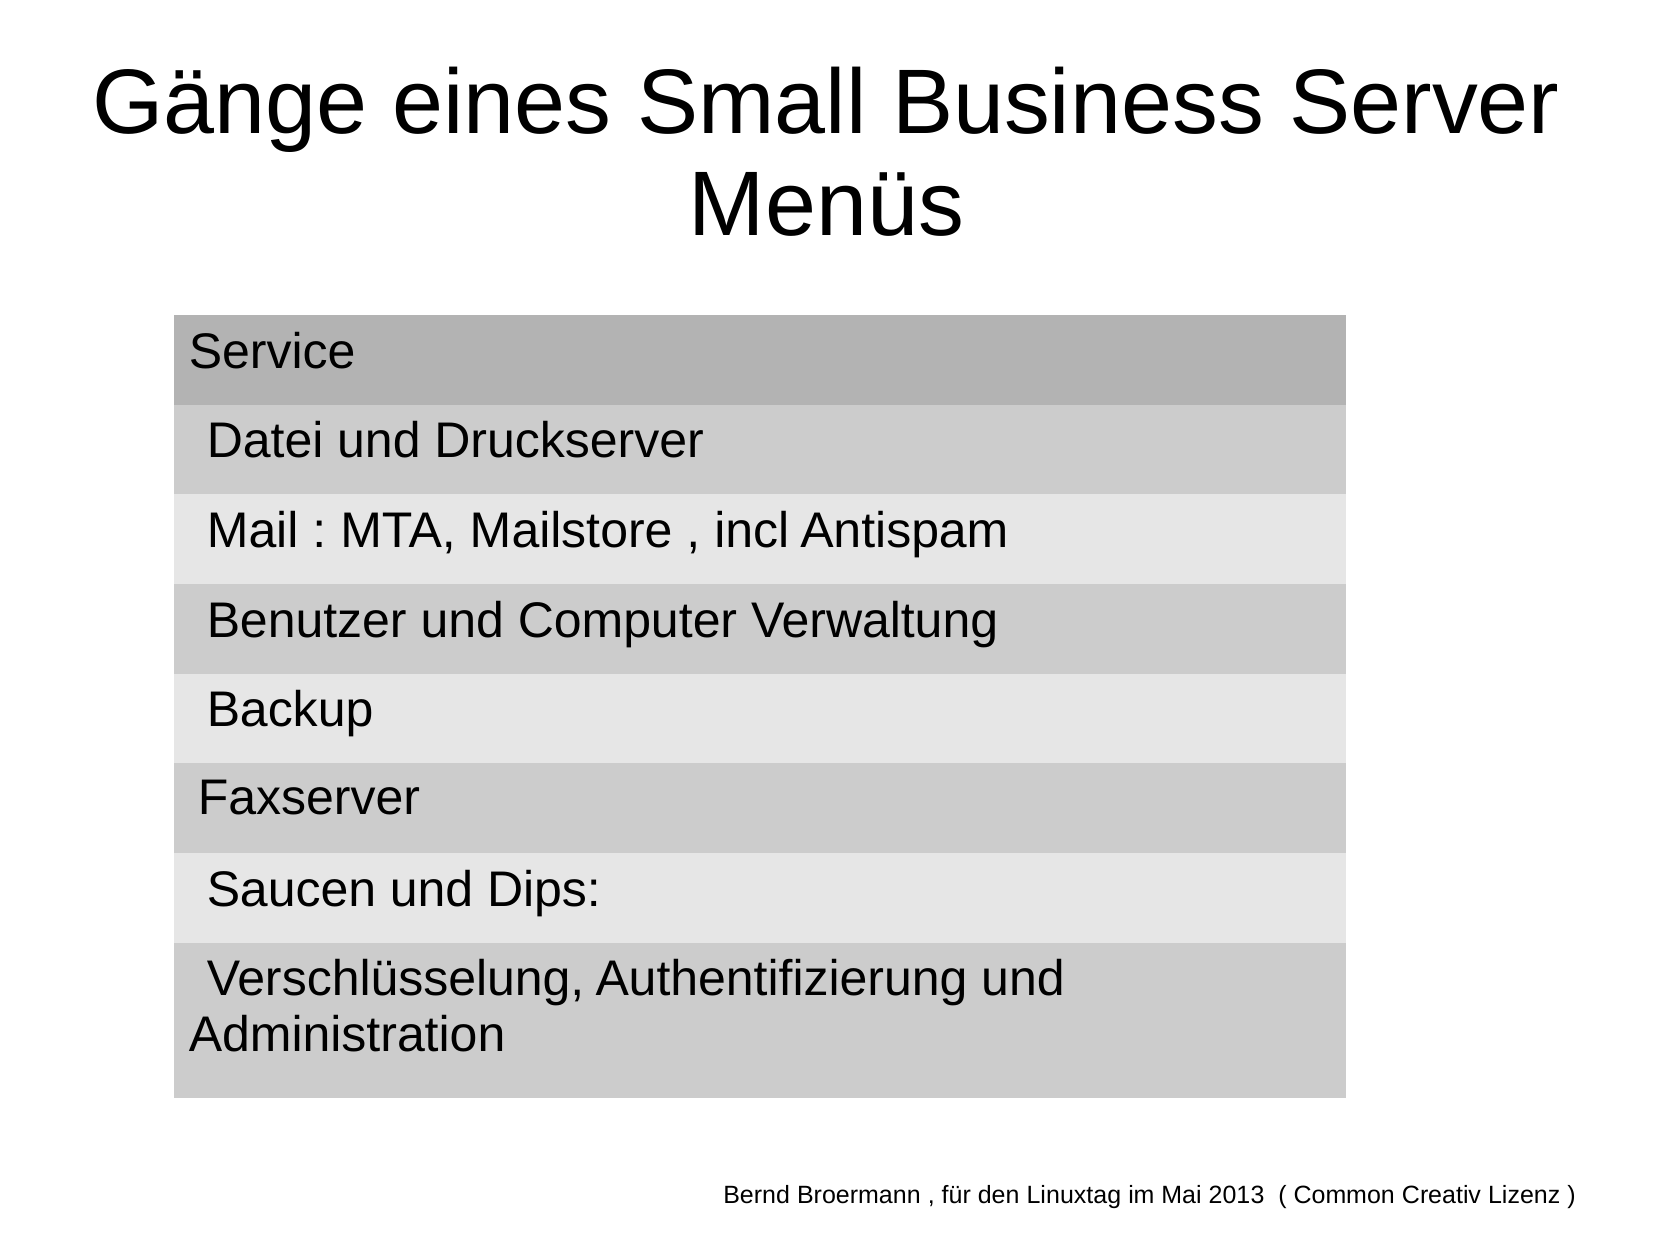

# Gänge eines Small Business Server Menüs
| Service |
| --- |
| Datei und Druckserver |
| Mail : MTA, Mailstore , incl Antispam |
| Benutzer und Computer Verwaltung |
| Backup |
| Faxserver |
| Saucen und Dips: |
| Verschlüsselung, Authentifizierung und Administration |
Bernd Broermann , für den Linuxtag im Mai 2013 ( Common Creativ Lizenz )